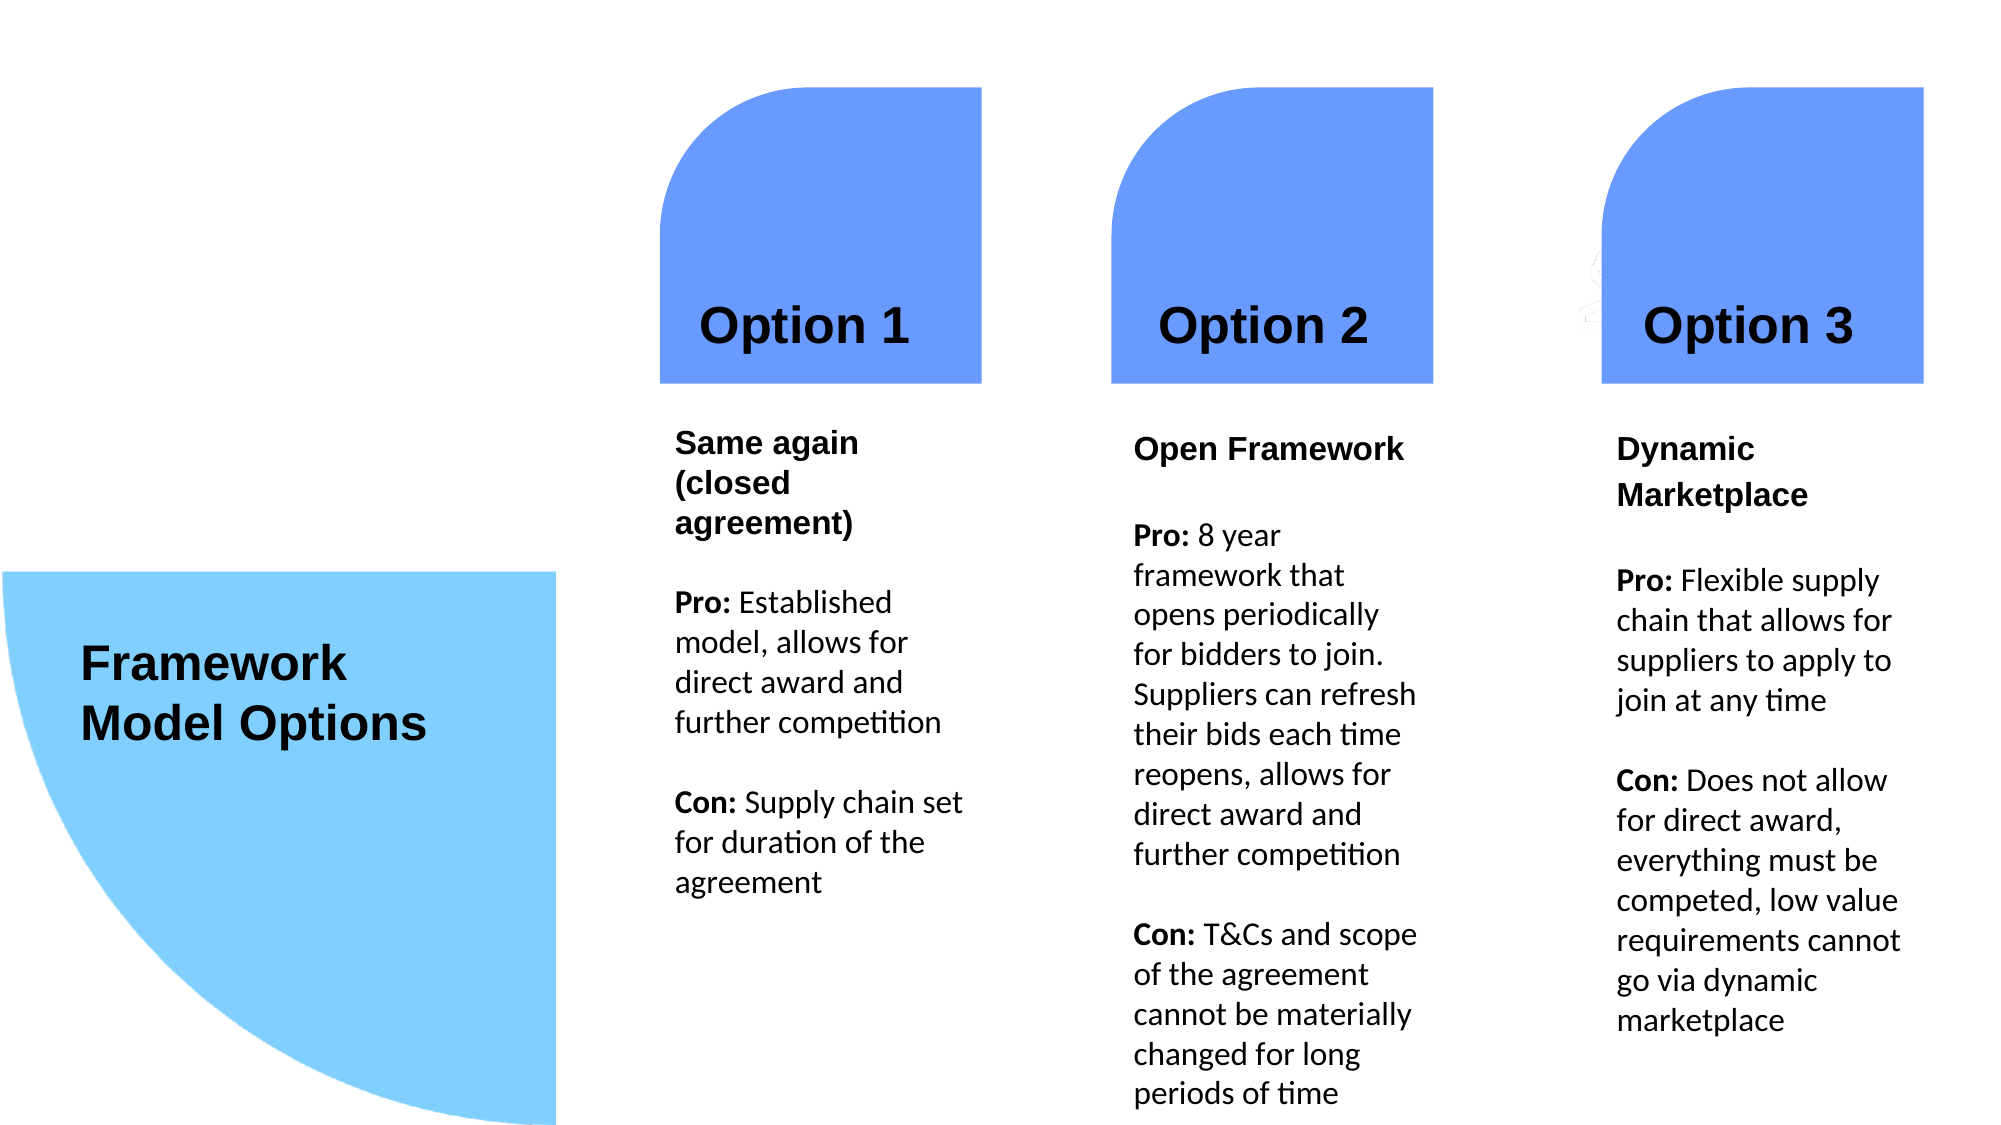

Option 1
Option 2
Option 3
Same again (closed agreement)
Pro: Established model, allows for direct award and further competition
Con: Supply chain set for duration of the agreement
Open Framework
Pro: 8 year framework that opens periodically for bidders to join. Suppliers can refresh their bids each time reopens, allows for direct award and further competition
Con: T&Cs and scope of the agreement cannot be materially changed for long periods of time
Dynamic Marketplace
Pro: Flexible supply chain that allows for suppliers to apply to join at any time
Con: Does not allow for direct award, everything must be competed, low value requirements cannot go via dynamic marketplace
Framework Model Options